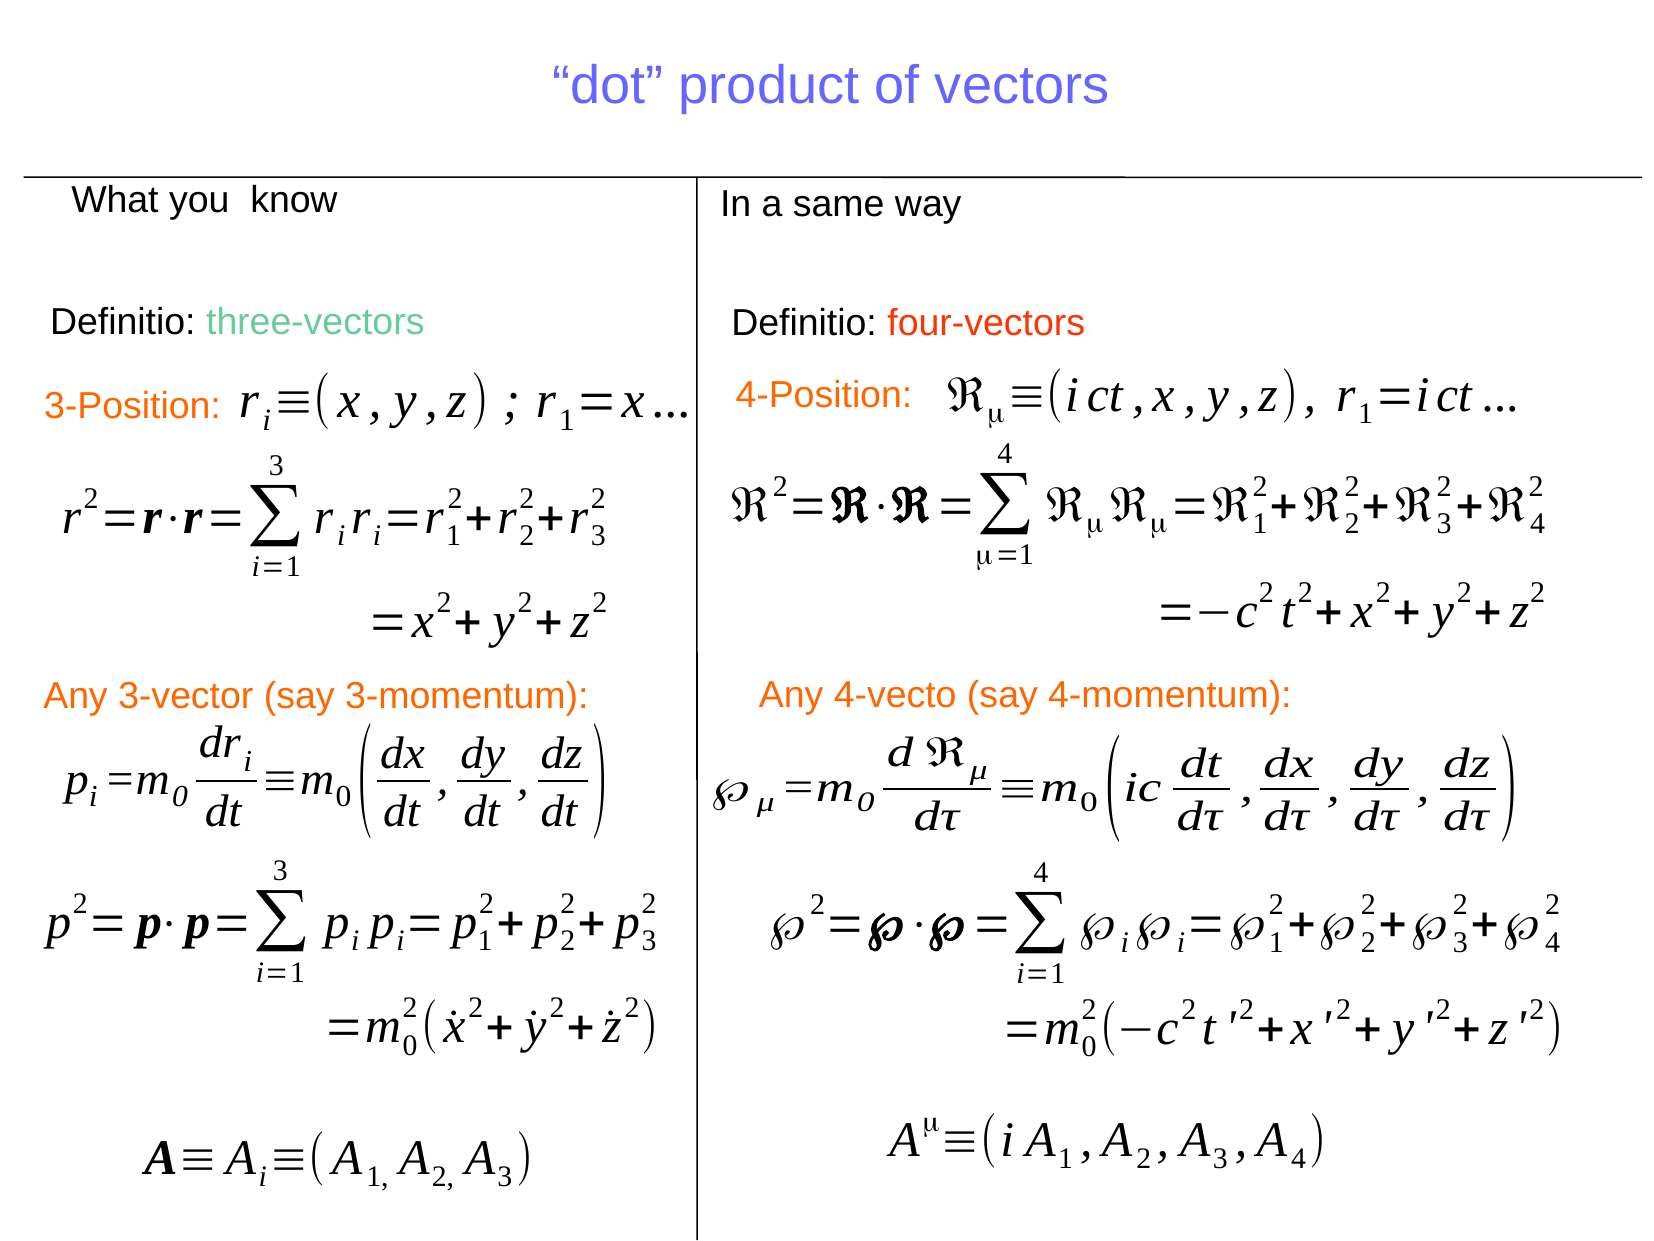

“dot” product of vectors
 What you know
In a same way
Definitio: three-vectors
Definitio: four-vectors
4-Position:
3-Position:
Any 4-vecto (say 4-momentum):
Any 3-vector (say 3-momentum):